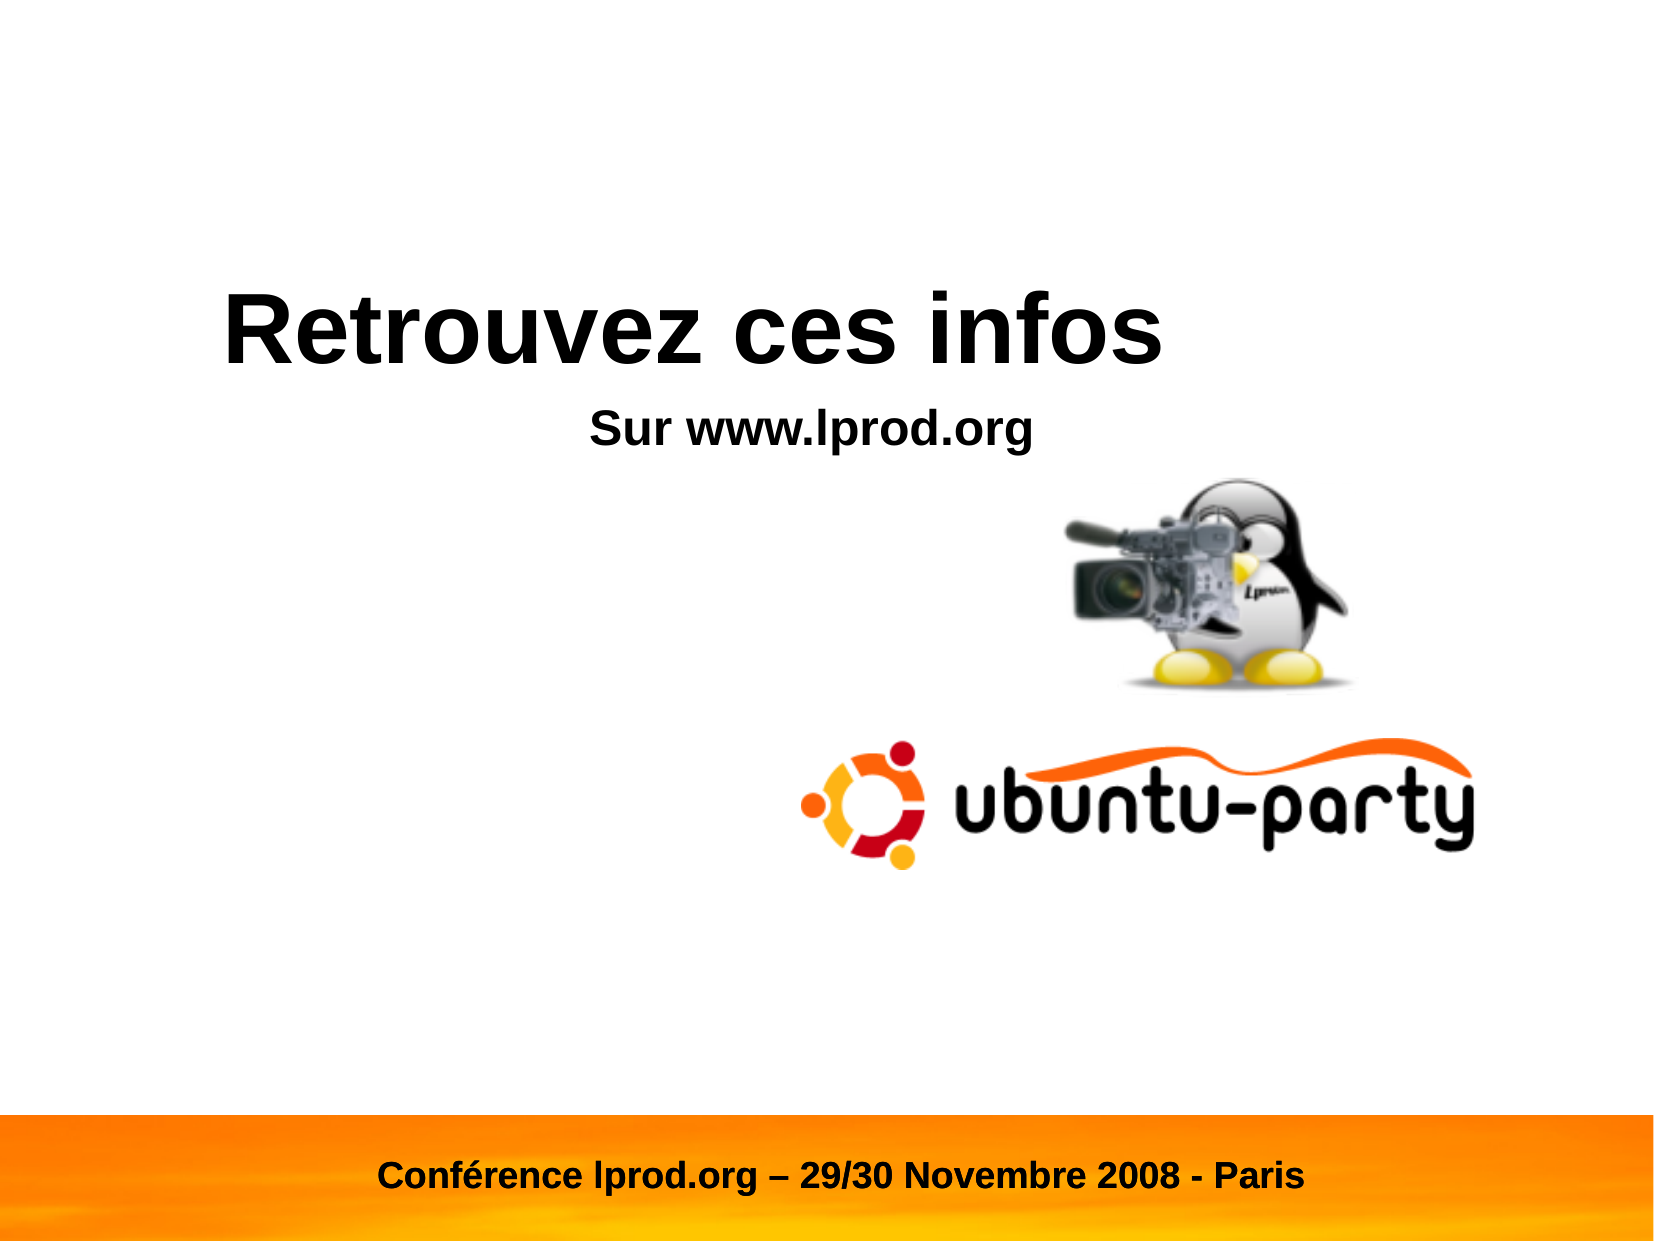

Retrouvez ces infos
Sur www.lprod.org
Conférence lprod.org – 29/30 Novembre 2008 - Paris
Conférence lprod.org – 29/30 Novembre 2008 - Paris